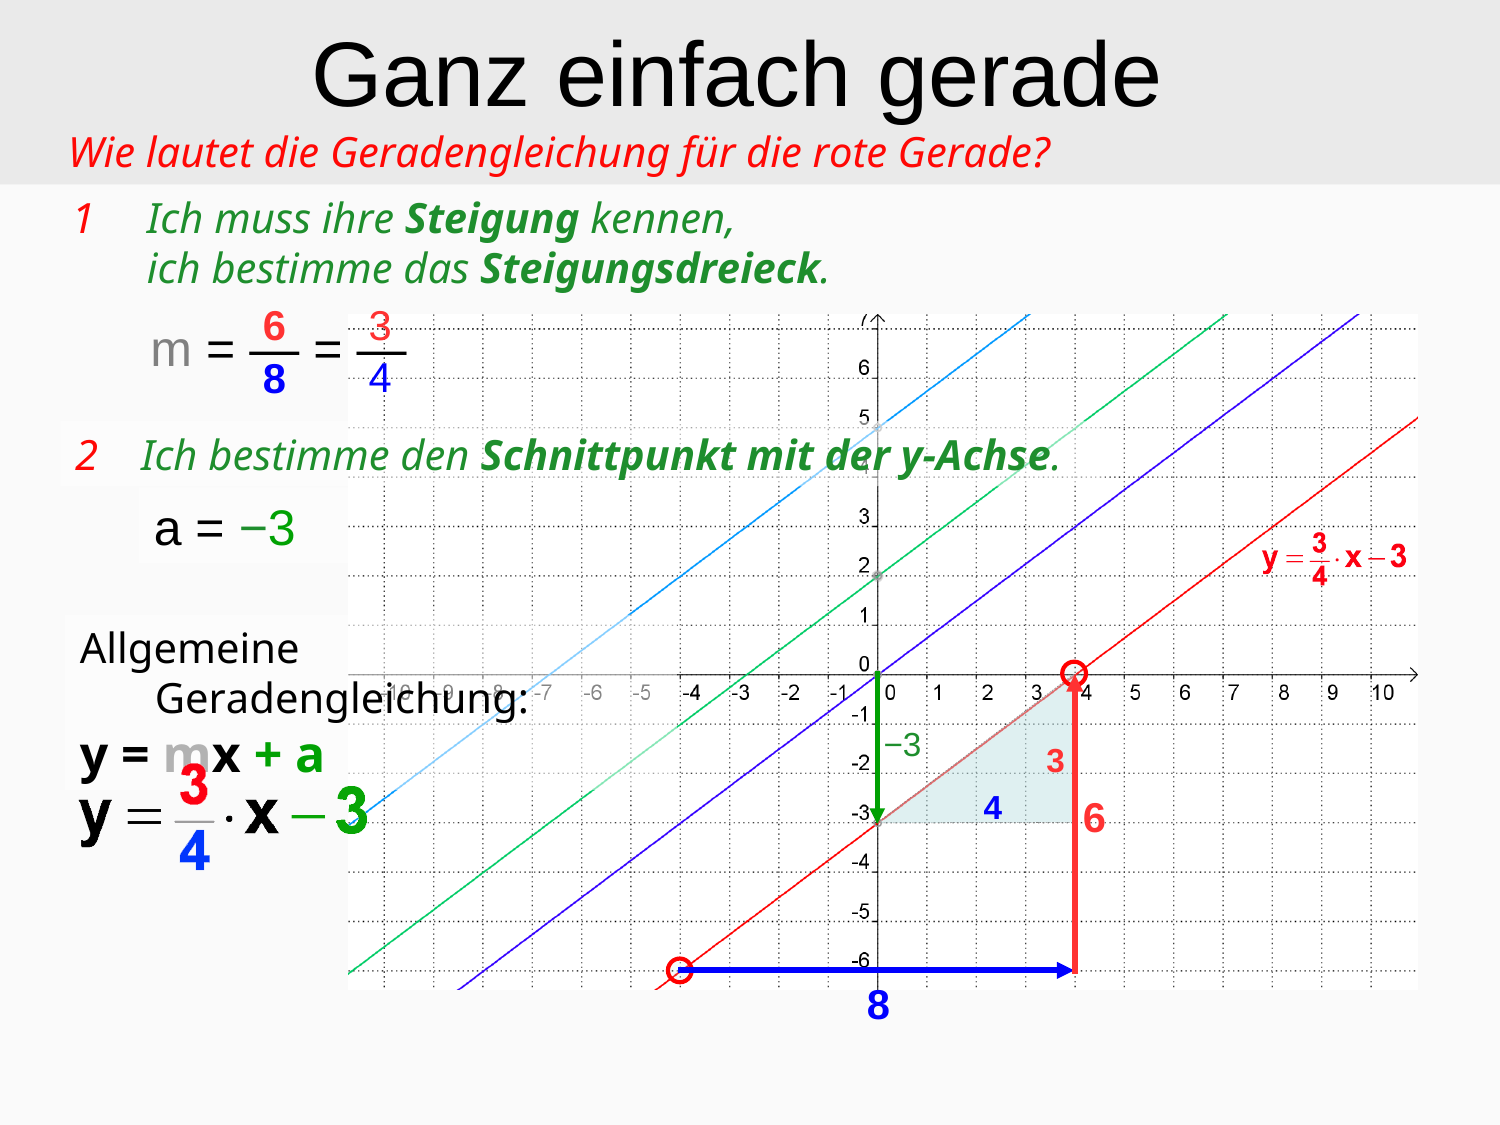

# Ganz einfach gerade
Wie lautet die Geradengleichung für die rote Gerade?
1	Ich muss ihre Steigung kennen,
ich bestimme das Steigungsdreieck.
3
6
m = — = —
4
8
2 Ich bestimme den Schnittpunkt mit der y-Achse.
a = −3
Allgemeine Geradengleichung:
y = mx + a
−3
3
4
6
8